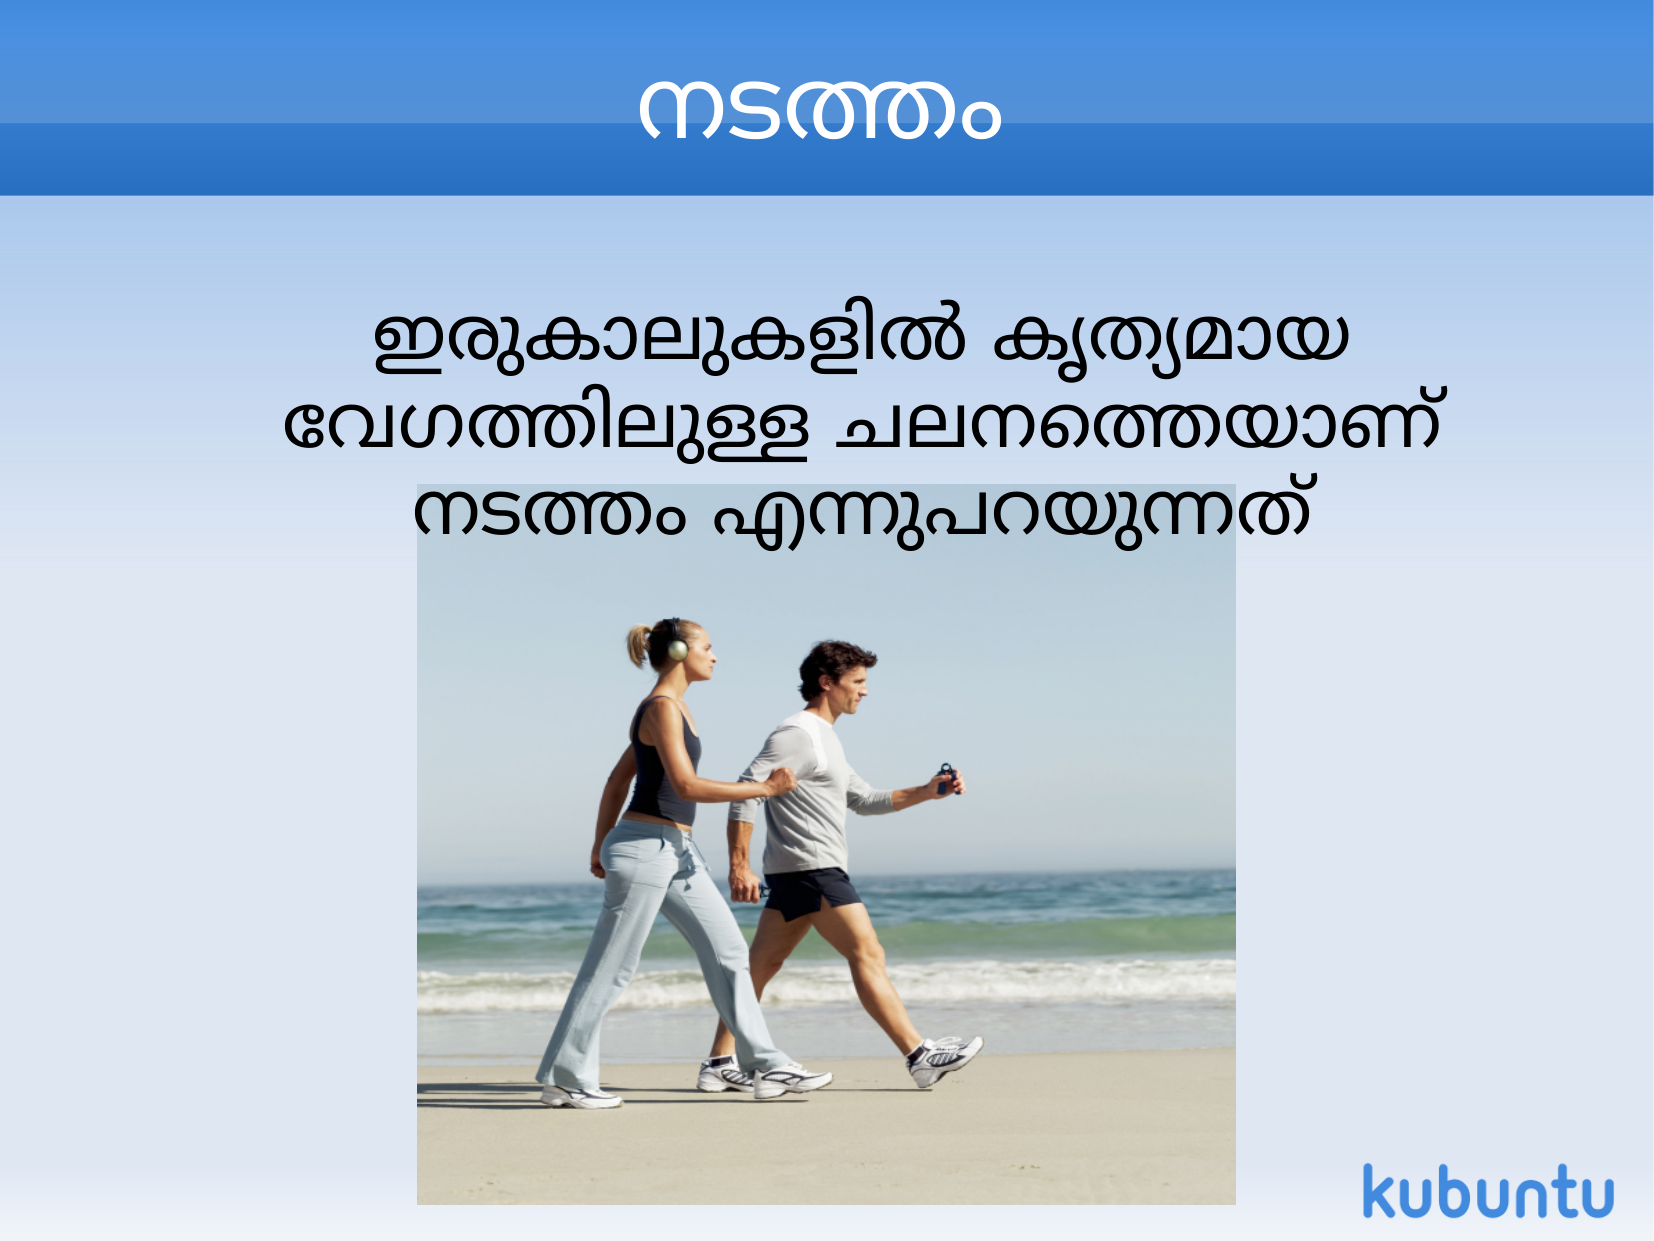

# നടത്തം
ഇരുകാലുകളില്‍ കൃത്യമായ വേഗത്തിലുള്ള ചലനത്തെയാണ് നടത്തം എന്നുപറയുന്നത്